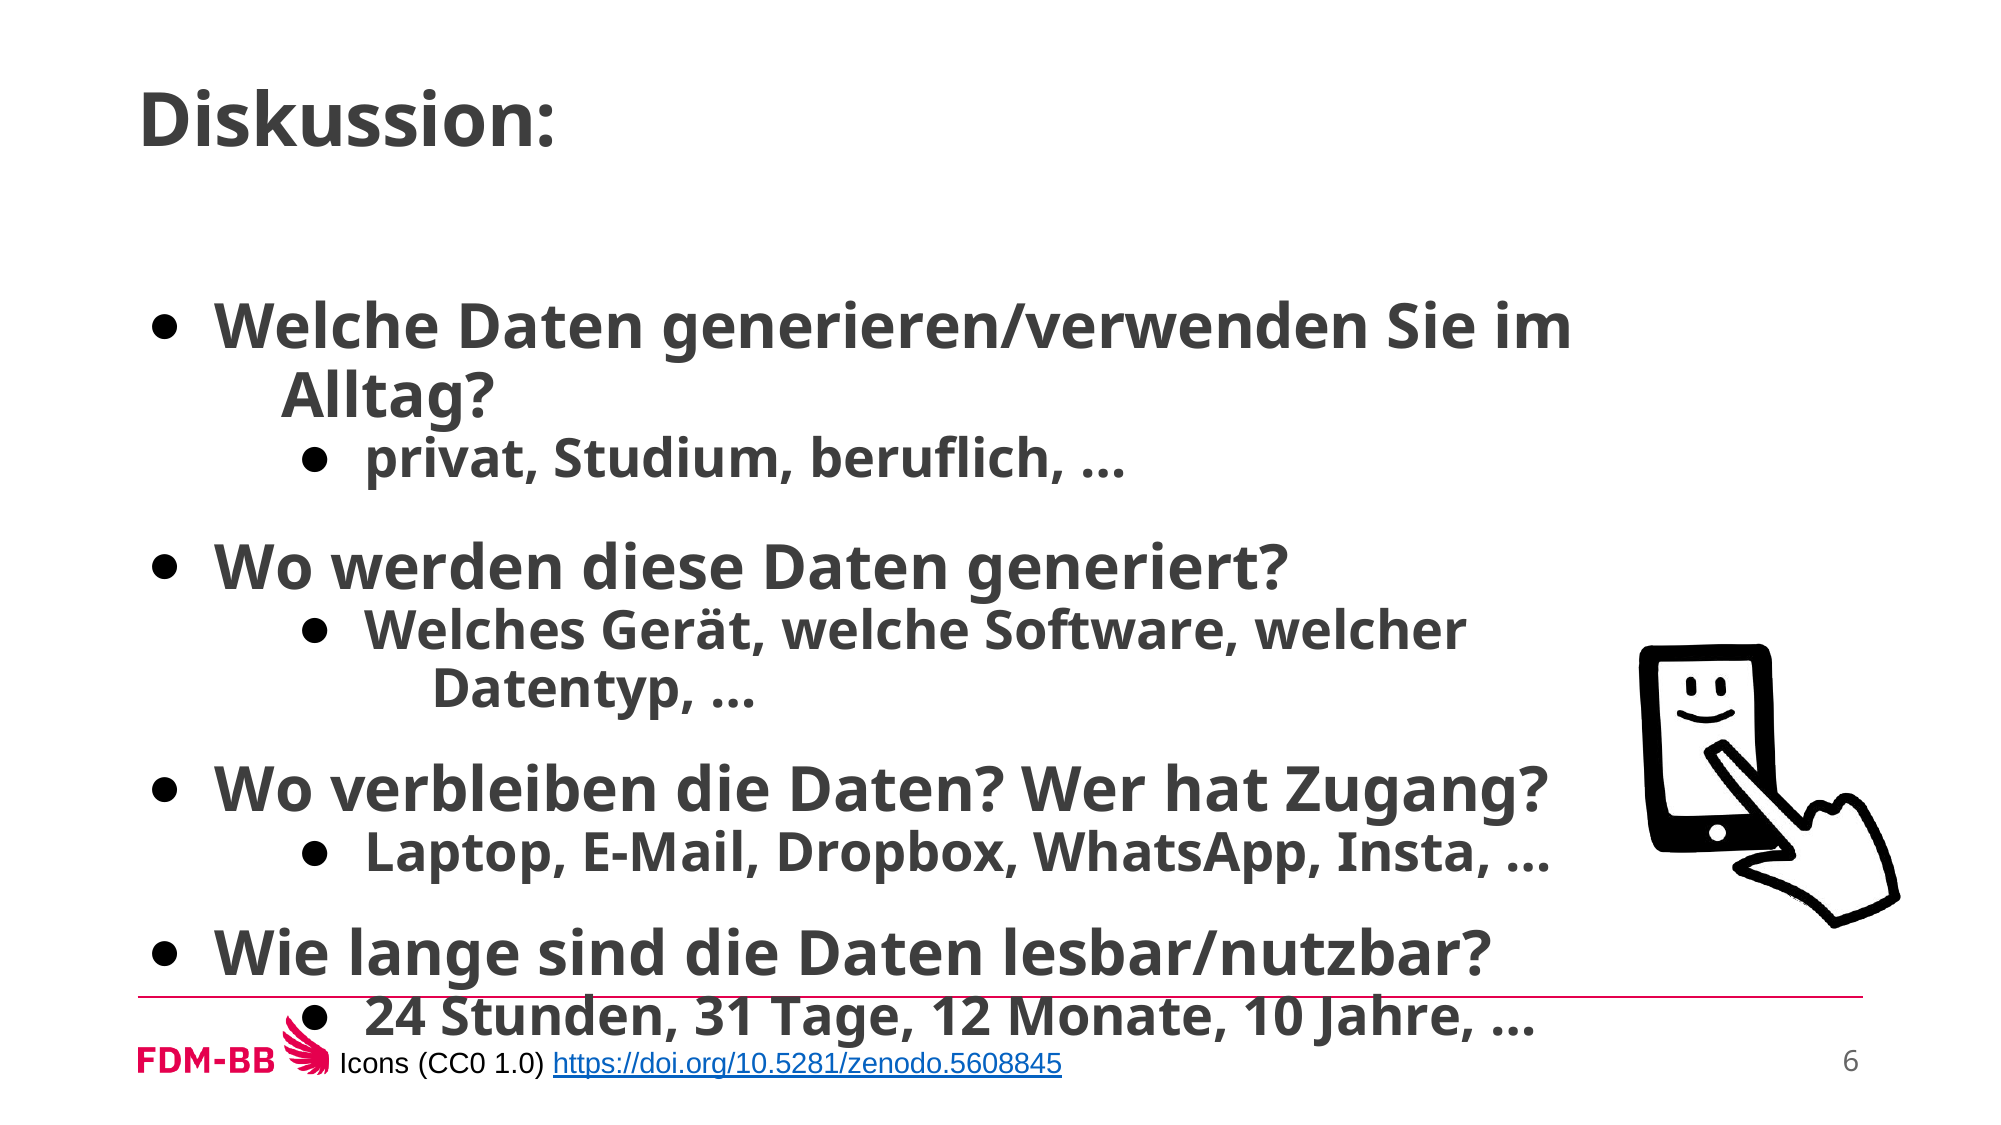

# Diskussion:
Welche Daten generieren/verwenden Sie im Alltag?
privat, Studium, beruflich, …
Wo werden diese Daten generiert?
Welches Gerät, welche Software, welcher Datentyp, …
Wo verbleiben die Daten? Wer hat Zugang?
Laptop, E-Mail, Dropbox, WhatsApp, Insta, …
Wie lange sind die Daten lesbar/nutzbar?
24 Stunden, 31 Tage, 12 Monate, 10 Jahre, …
6
Icons (CC0 1.0) https://doi.org/10.5281/zenodo.5608845